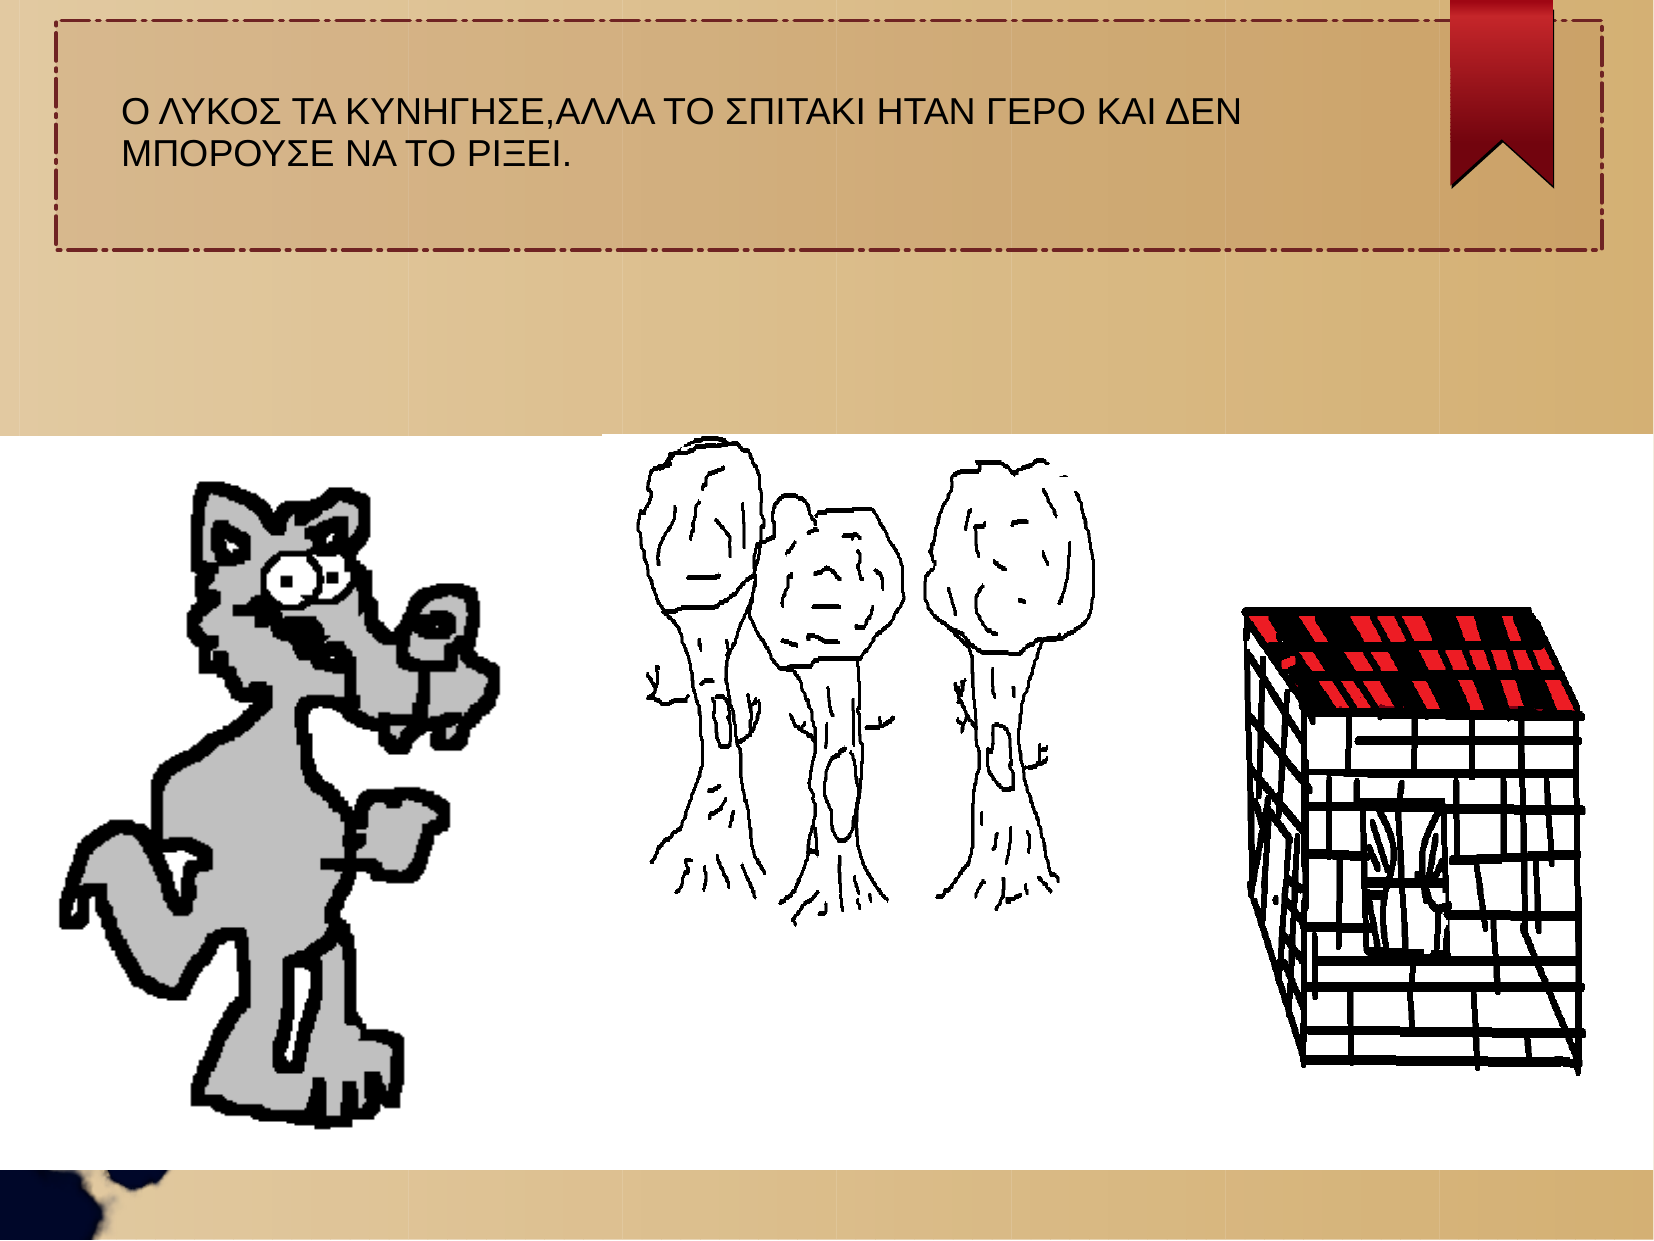

Ο ΛΥΚΟΣ ΤΑ ΚΥΝΗΓΗΣΕ,ΑΛΛΑ ΤΟ ΣΠΙΤΑΚΙ ΗΤΑΝ ΓΕΡΟ ΚΑΙ ΔΕΝ ΜΠΟΡΟΥΣΕ ΝΑ ΤΟ ΡΙΞΕΙ.